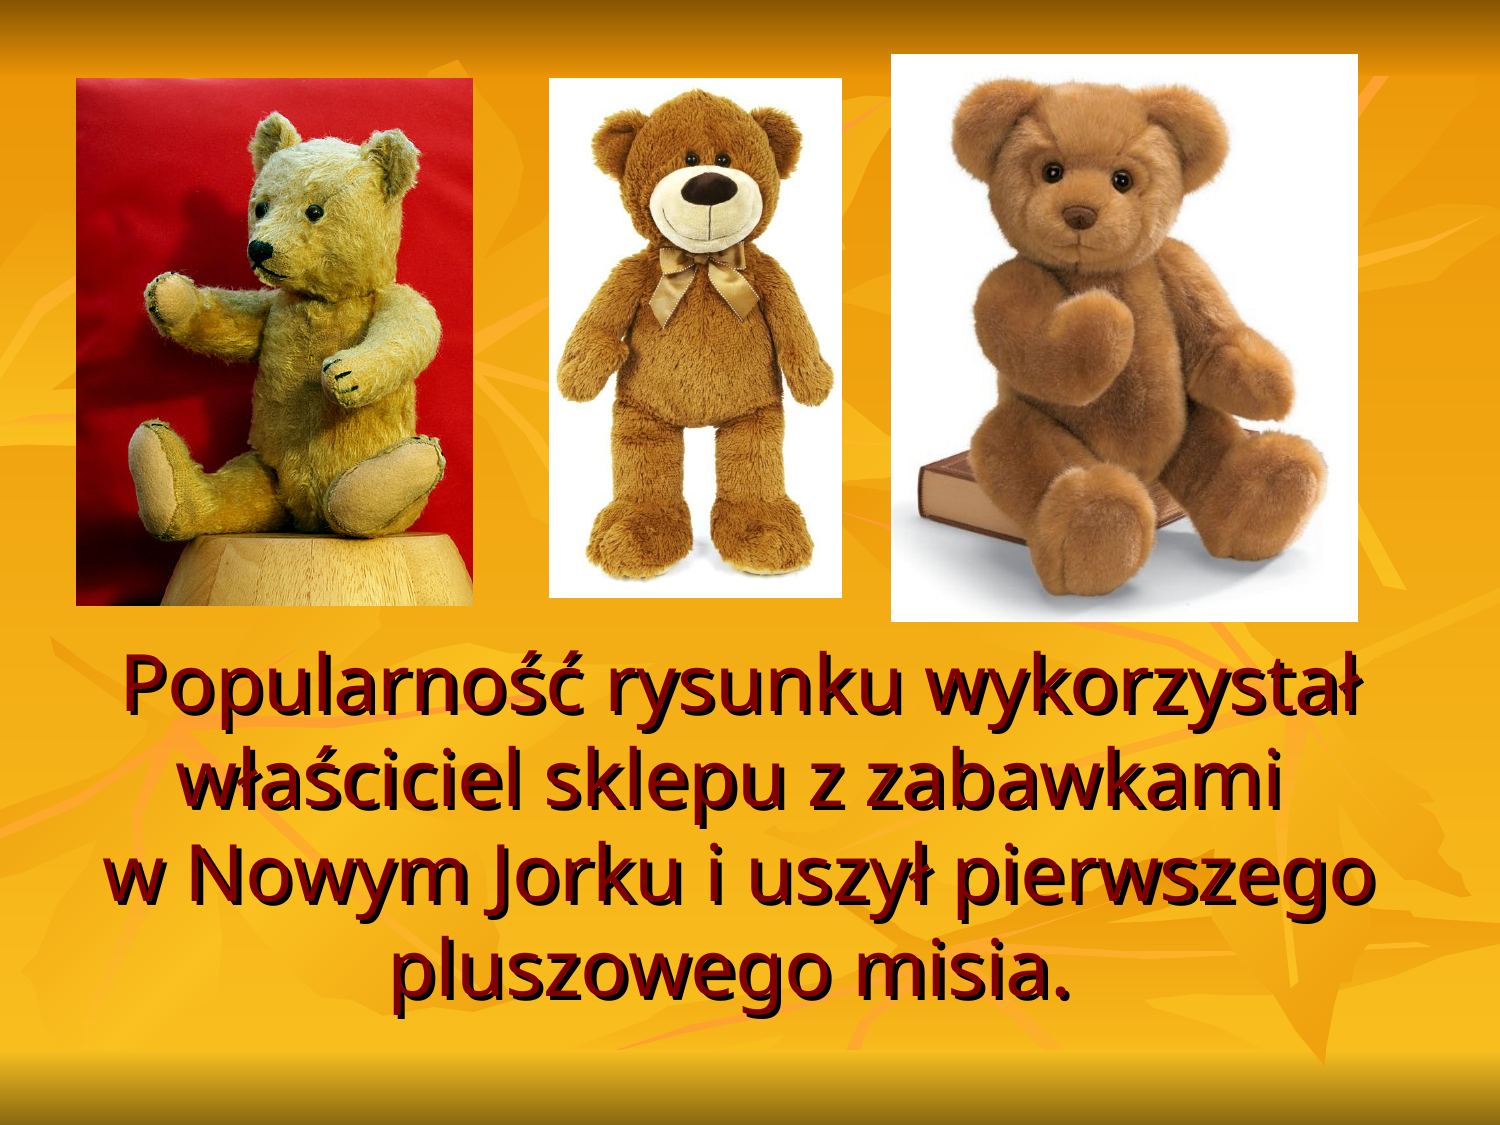

# Popularność rysunku wykorzystał właściciel sklepu z zabawkami w Nowym Jorku i uszył pierwszego pluszowego misia.